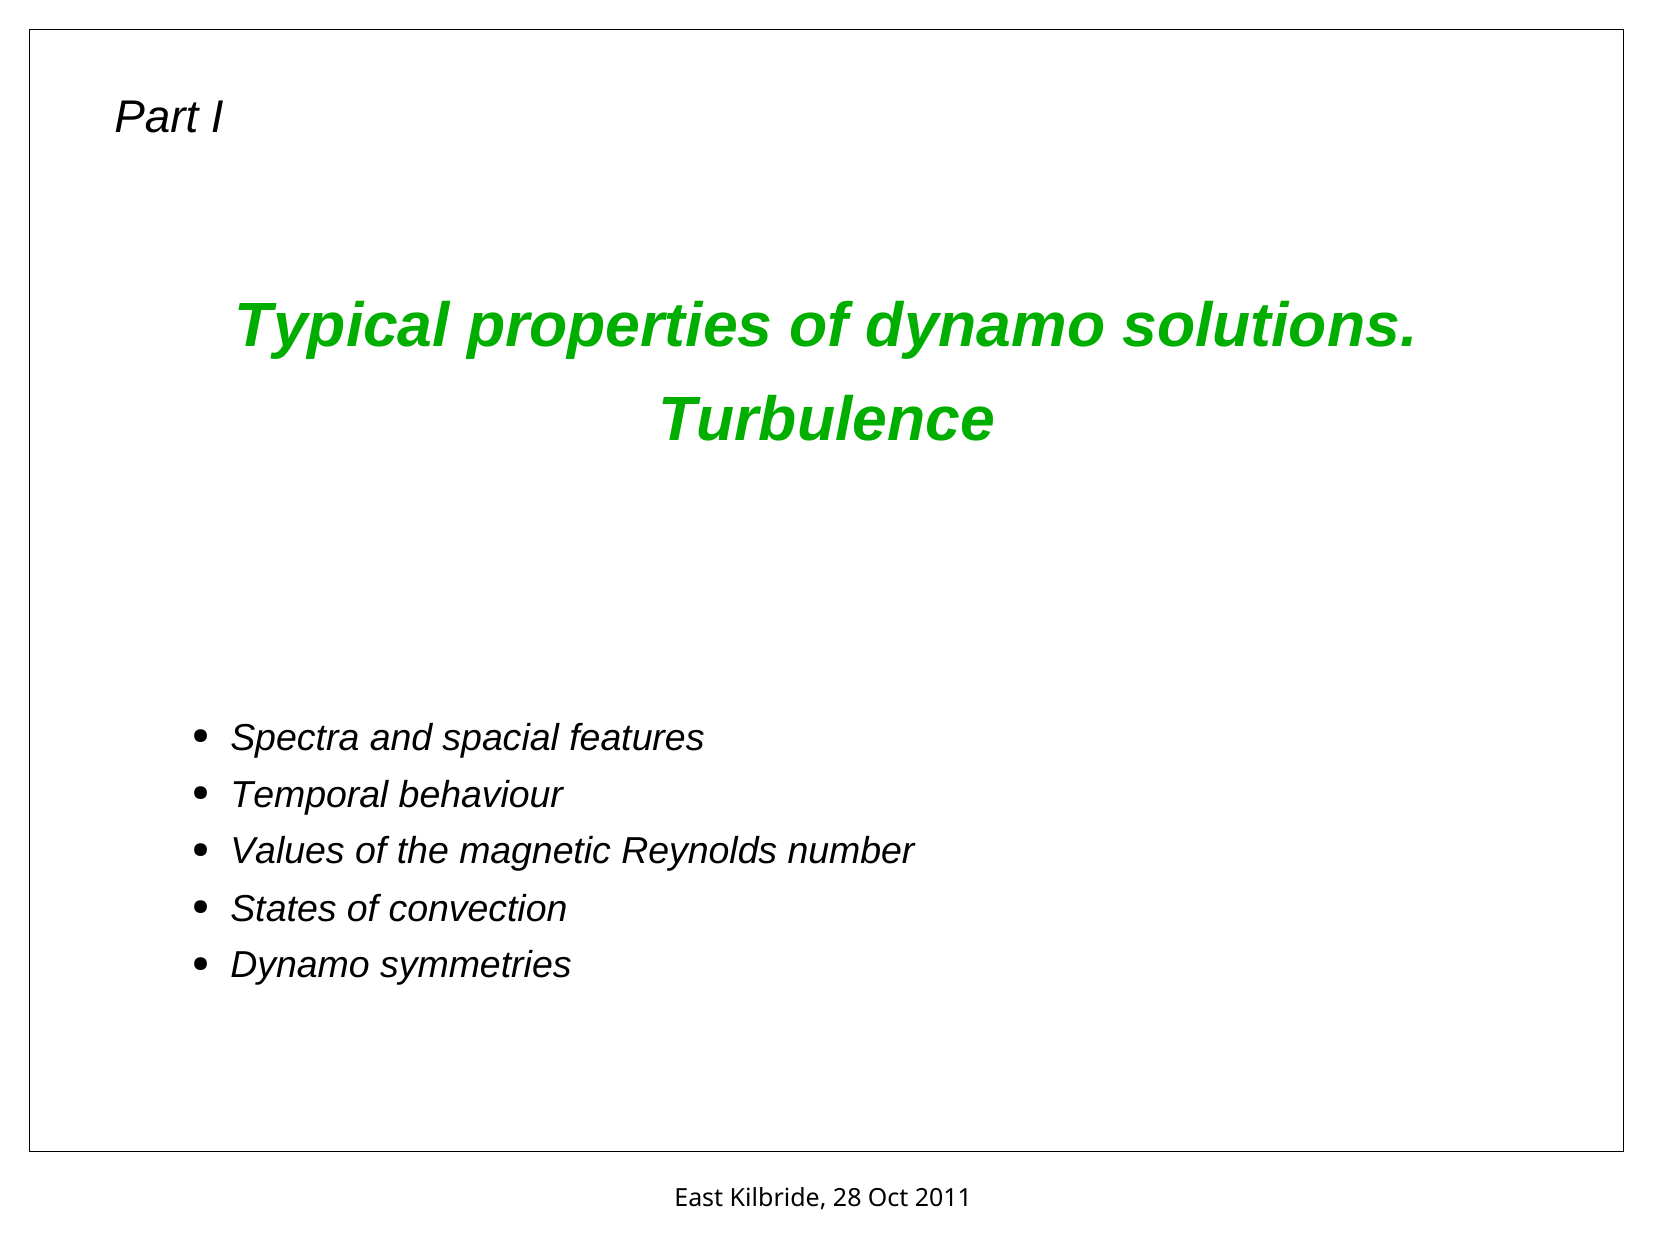

Part I
Typical properties of dynamo solutions.
Turbulence
 Spectra and spacial features
 Temporal behaviour
 Values of the magnetic Reynolds number
 States of convection
 Dynamo symmetries
East Kilbride, 28 Oct 2011
Bounds on the value of the magnetic Prandtl number for dynamo action
 - Critical value of Rm,
 - Turbulent flux expulsion.
Dynamo symmetry types as function of the magnetic Prandtl number.
Temporal and spacial structures of low Pm dynamos.
Energetics
Ref: Simitev R.D. & Busse F.H., J. Fluid Mech., 532, 365, 2005.
 Busse F.H. & Simitev R.D., Astron. Nachr., 326, 2005.